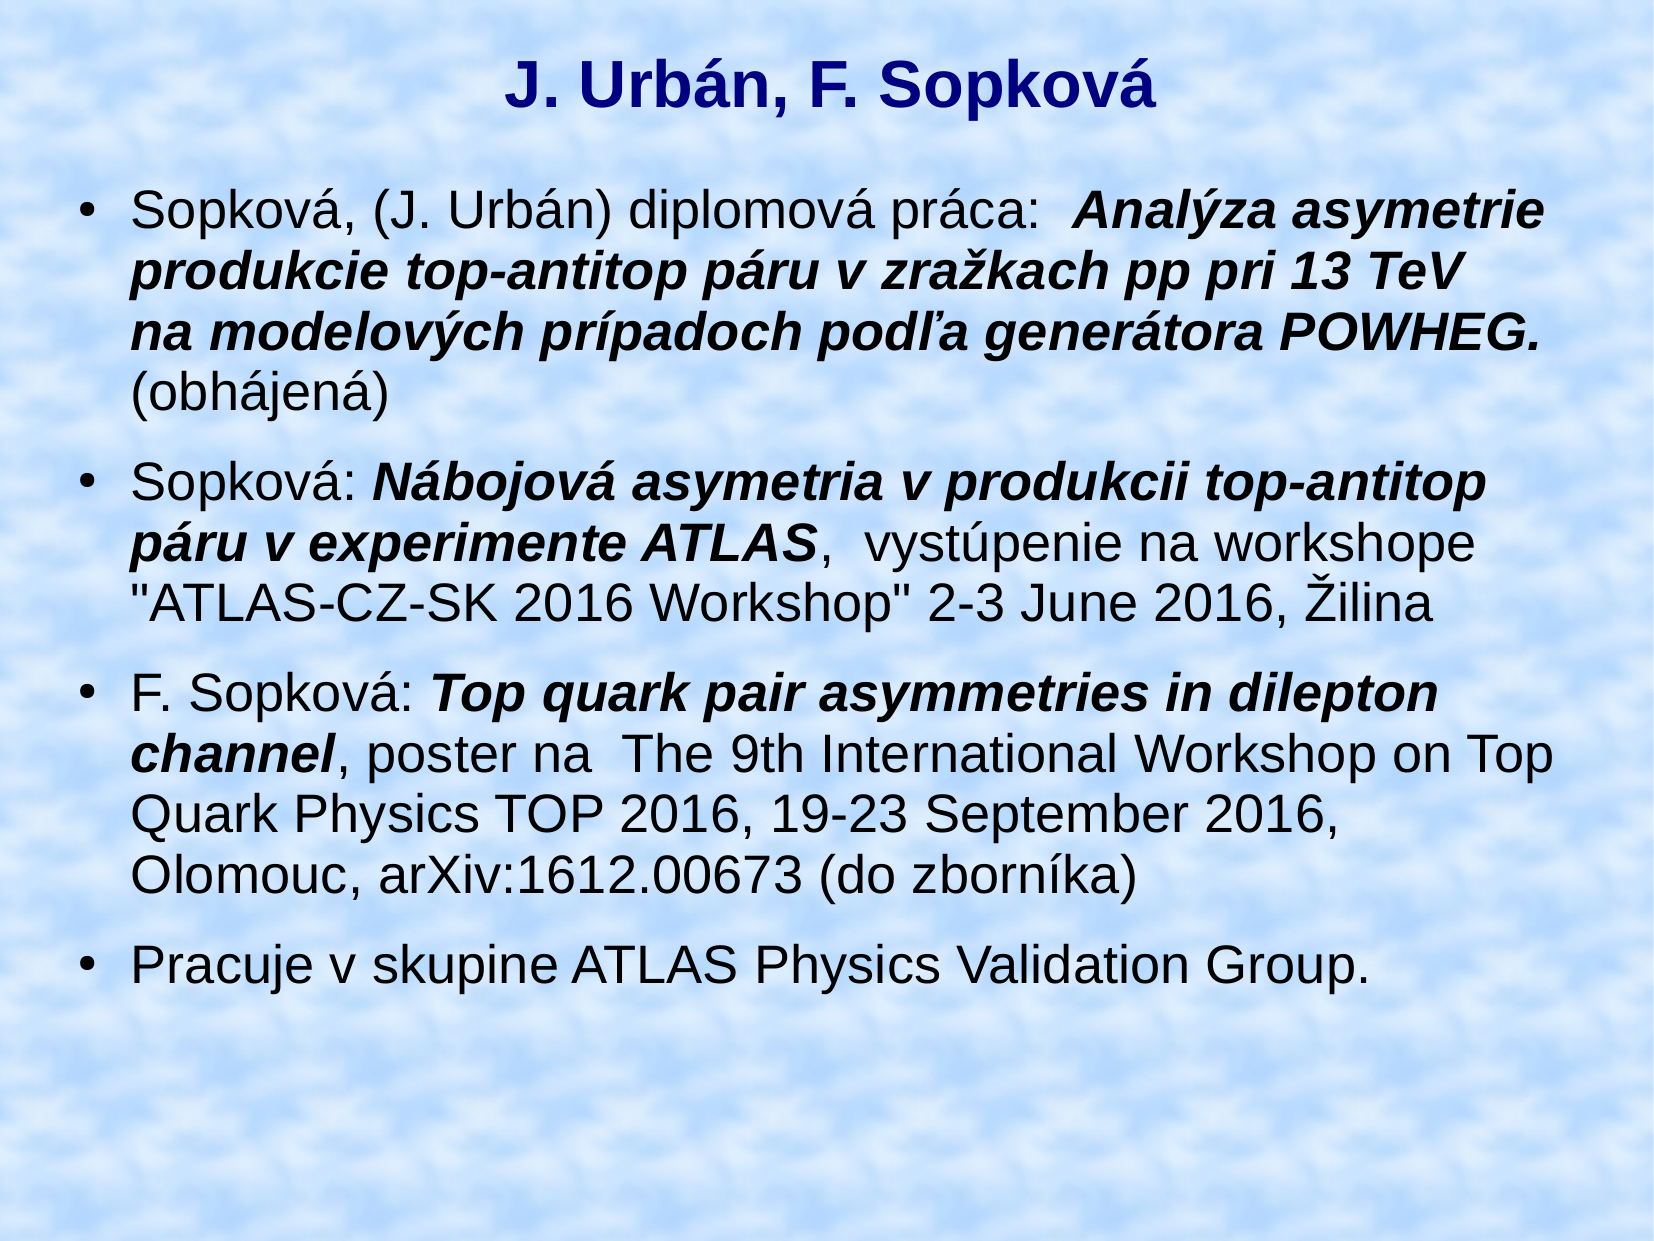

# J. Urbán, F. Sopková
Sopková, (J. Urbán) diplomová práca: Analýza asymetrie produkcie top-antitop páru v zražkach pp pri 13 TeV na modelových prípadoch podľa generátora POWHEG. (obhájená)
Sopková: Nábojová asymetria v produkcii top-antitop páru v experimente ATLAS, vystúpenie na workshope "ATLAS-CZ-SK 2016 Workshop" 2-3 June 2016, Žilina
F. Sopková: Top quark pair asymmetries in dilepton channel, poster na The 9th International Workshop on Top Quark Physics TOP 2016, 19-23 September 2016, Olomouc, arXiv:1612.00673 (do zborníka)
Pracuje v skupine ATLAS Physics Validation Group.